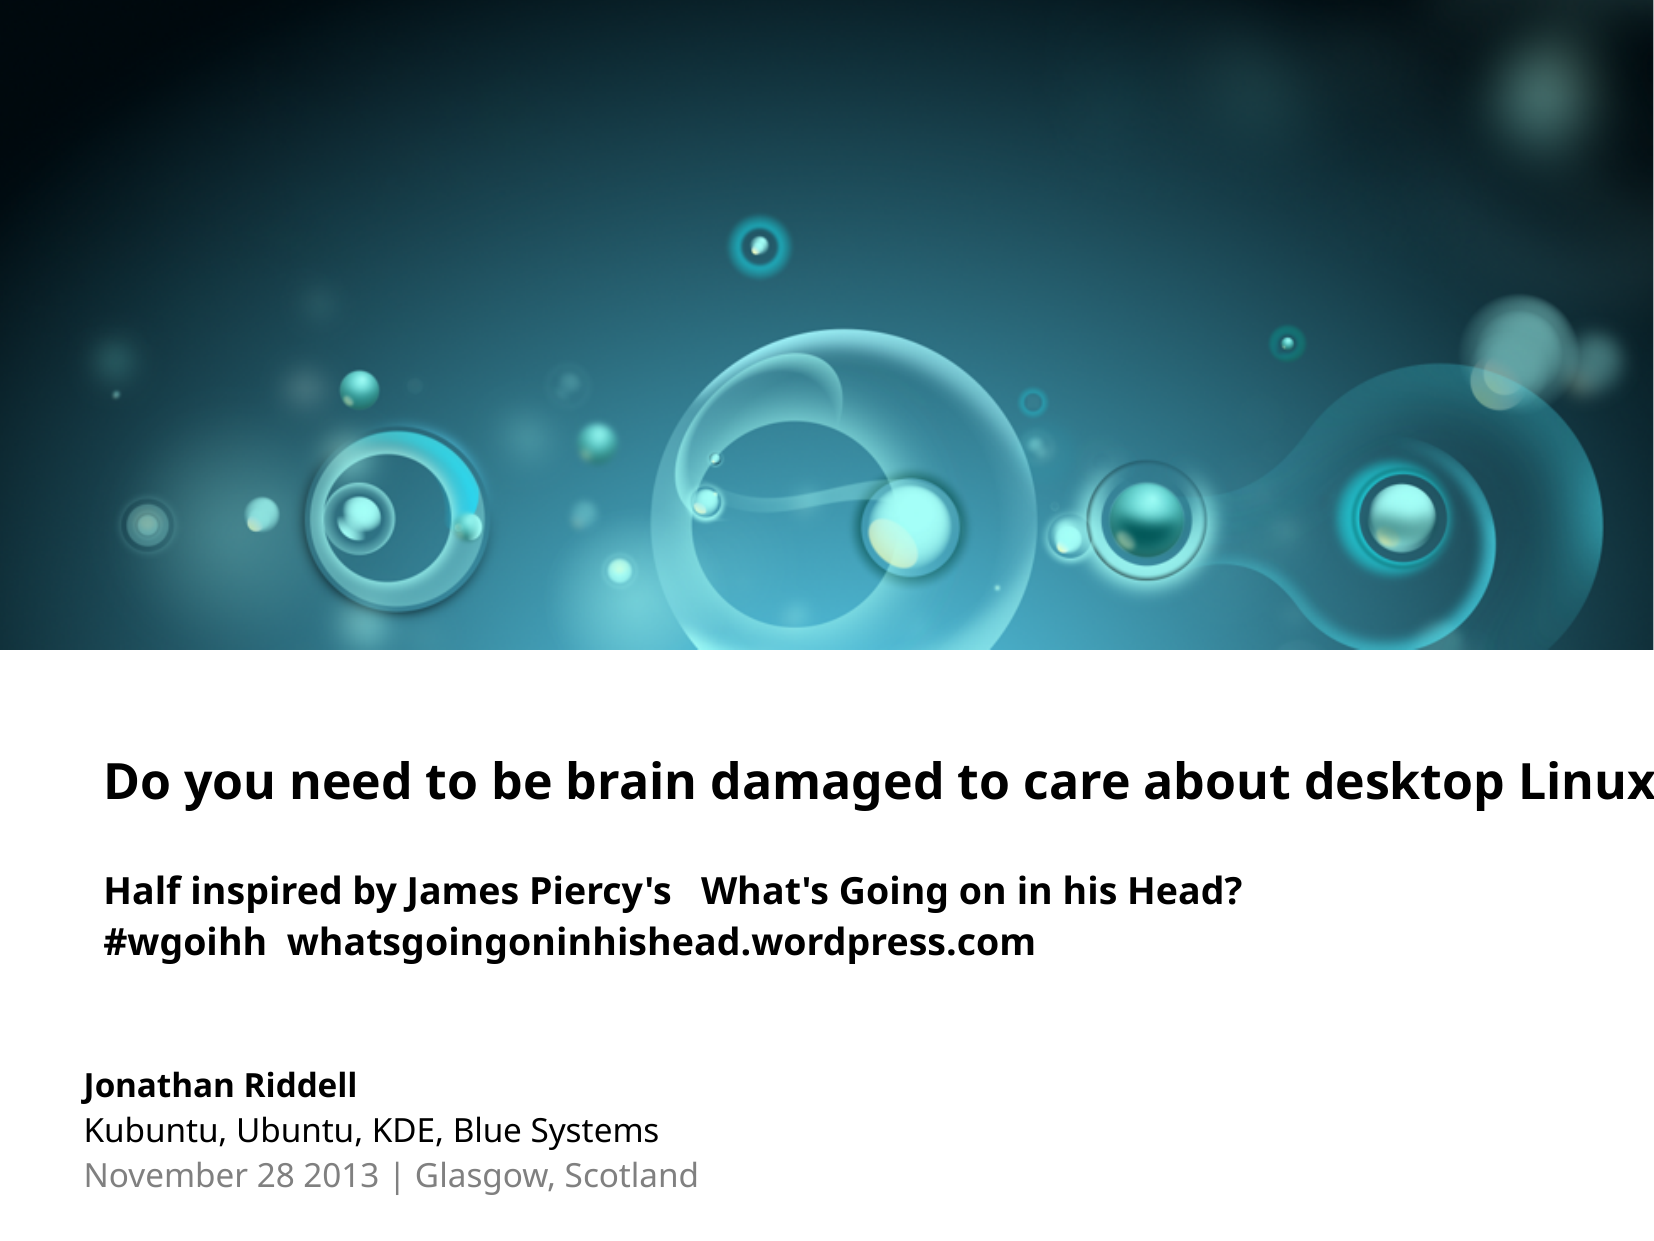

Do you need to be brain damaged to care about desktop Linux?
Half inspired by James Piercy's What's Going on in his Head?
#wgoihh whatsgoingoninhishead.wordpress.com
Jonathan Riddell
Kubuntu, Ubuntu, KDE, Blue Systems
November 28 2013 | Glasgow, Scotland